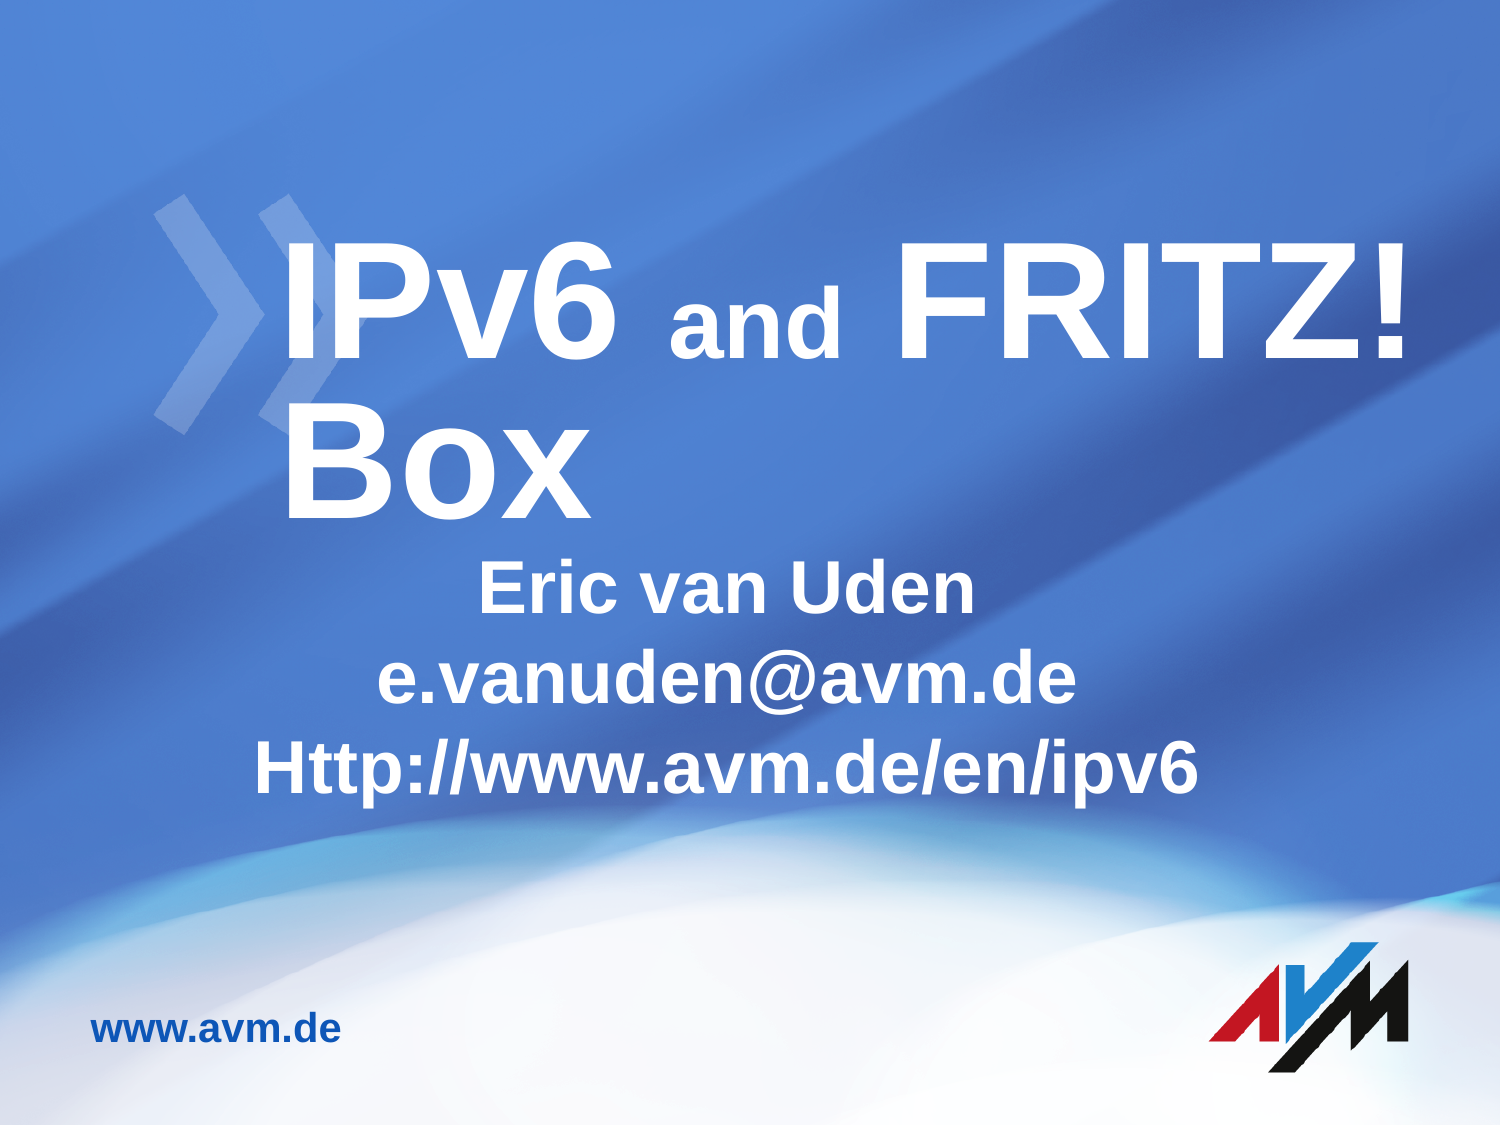

IPv6 and FRITZ!Box
Eric van Uden
e.vanuden@avm.de
Http://www.avm.de/en/ipv6
www.avm.de